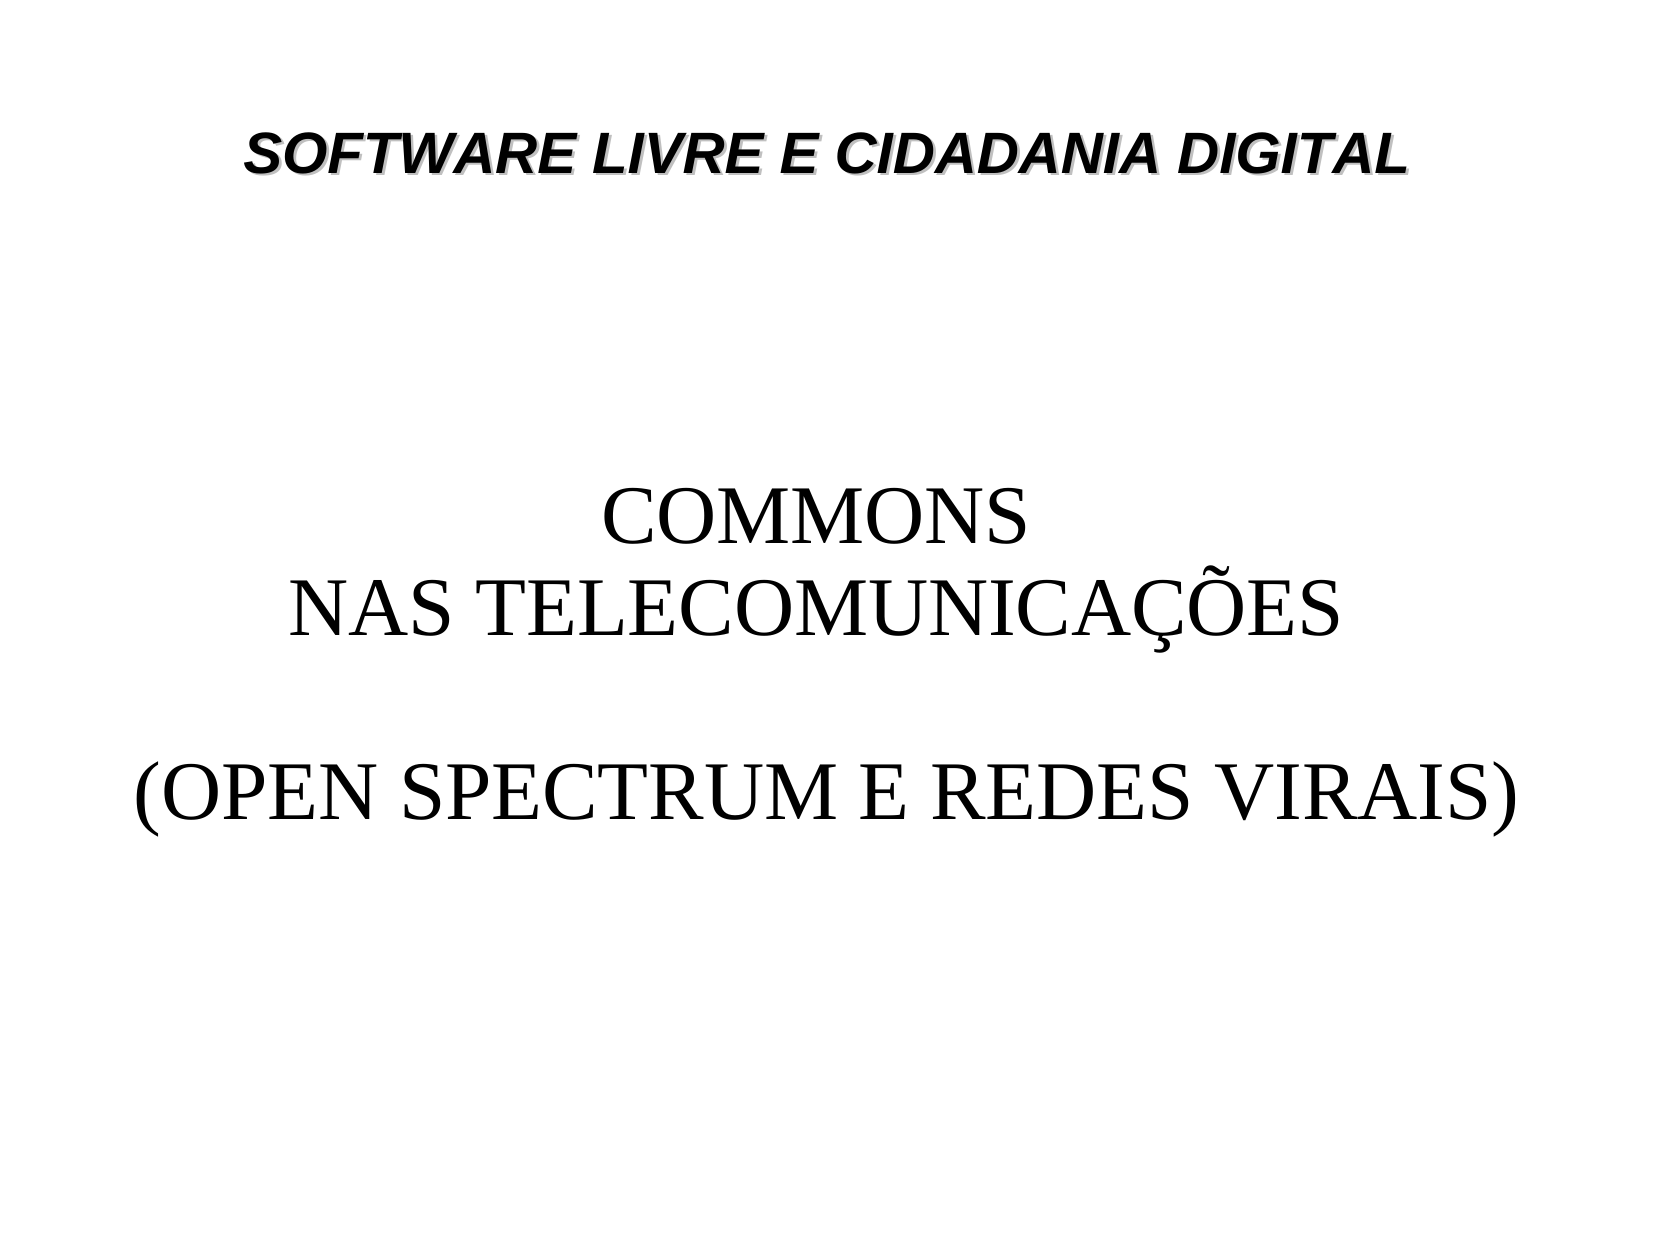

# SOFTWARE LIVRE E CIDADANIA DIGITAL
COMMONS
NAS TELECOMUNICAÇÕES
(OPEN SPECTRUM E REDES VIRAIS)